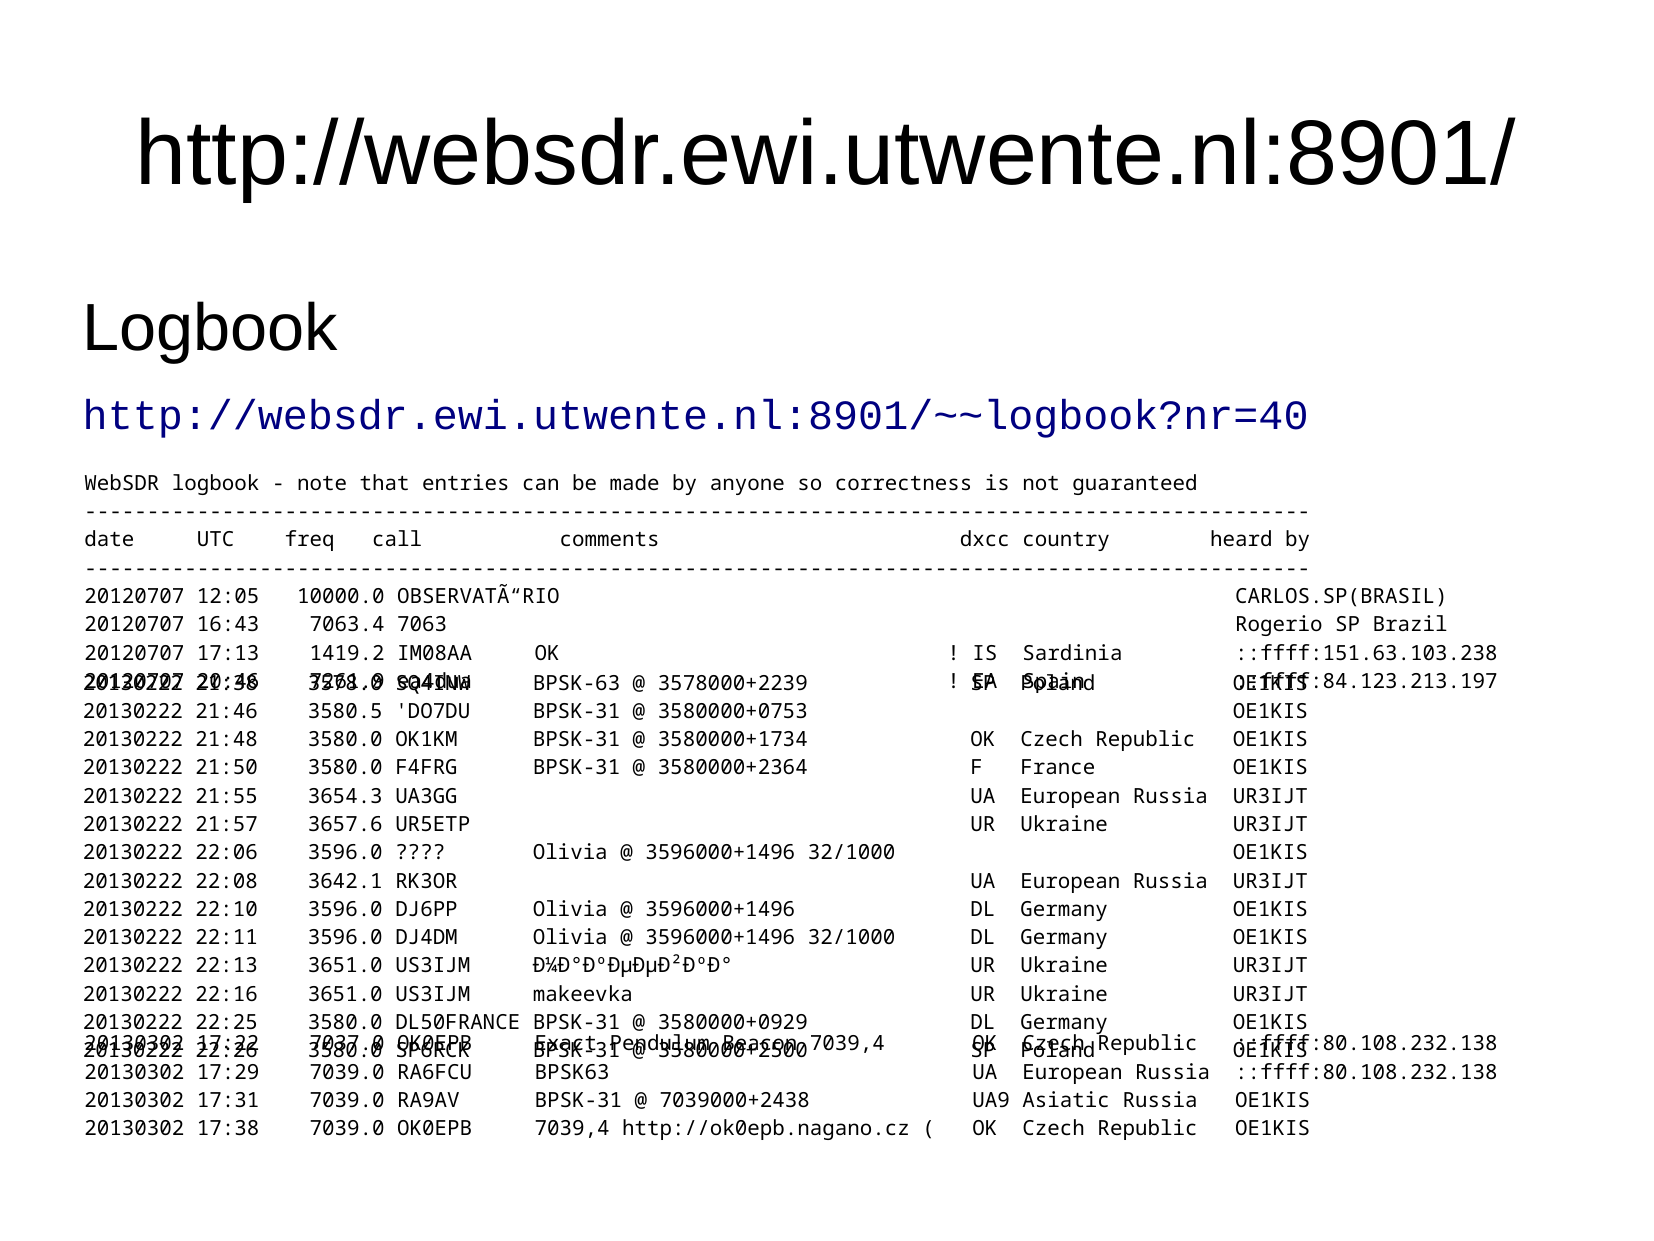

# http://websdr.ewi.utwente.nl:8901/
Logbook
http://websdr.ewi.utwente.nl:8901/~~logbook?nr=40
WebSDR logbook - note that entries can be made by anyone so correctness is not guaranteed
--------------------------------------------------------------------------------------------------
date UTC freq call comments dxcc country heard by
--------------------------------------------------------------------------------------------------
20120707 12:05 10000.0 OBSERVATÃ“RIO CARLOS.SP(BRASIL)
20120707 16:43 7063.4 7063 Rogerio SP Brazil
20120707 17:13 1419.2 IM08AA OK ! IS Sardinia ::ffff:151.63.103.238
20120707 20:46 7261.9 ea4dua ! EA Spain ::ffff:84.123.213.197
20130222 21:38 3578.0 SQ4INW BPSK-63 @ 3578000+2239 SP Poland OE1KIS
20130222 21:46 3580.5 'DO7DU BPSK-31 @ 3580000+0753 OE1KIS
20130222 21:48 3580.0 OK1KM BPSK-31 @ 3580000+1734 OK Czech Republic OE1KIS
20130222 21:50 3580.0 F4FRG BPSK-31 @ 3580000+2364 F France OE1KIS
20130222 21:55 3654.3 UA3GG UA European Russia UR3IJT
20130222 21:57 3657.6 UR5ETP UR Ukraine UR3IJT
20130222 22:06 3596.0 ???? Olivia @ 3596000+1496 32/1000 OE1KIS
20130222 22:08 3642.1 RK3OR UA European Russia UR3IJT
20130222 22:10 3596.0 DJ6PP Olivia @ 3596000+1496 DL Germany OE1KIS
20130222 22:11 3596.0 DJ4DM Olivia @ 3596000+1496 32/1000 DL Germany OE1KIS
20130222 22:13 3651.0 US3IJM Ð¼Ð°ÐºÐµÐµÐ²ÐºÐ° UR Ukraine UR3IJT
20130222 22:16 3651.0 US3IJM makeevka UR Ukraine UR3IJT
20130222 22:25 3580.0 DL50FRANCE BPSK-31 @ 3580000+0929 DL Germany OE1KIS
20130222 22:26 3580.0 SP6RCK BPSK-31 @ 3580000+2500 SP Poland OE1KIS
20130302 17:22 7037.0 OK0EPB Exact Pendulum Beacon 7039,4 OK Czech Republic ::ffff:80.108.232.138
20130302 17:29 7039.0 RA6FCU BPSK63 UA European Russia ::ffff:80.108.232.138
20130302 17:31 7039.0 RA9AV BPSK-31 @ 7039000+2438 UA9 Asiatic Russia OE1KIS
20130302 17:38 7039.0 OK0EPB 7039,4 http://ok0epb.nagano.cz ( OK Czech Republic OE1KIS